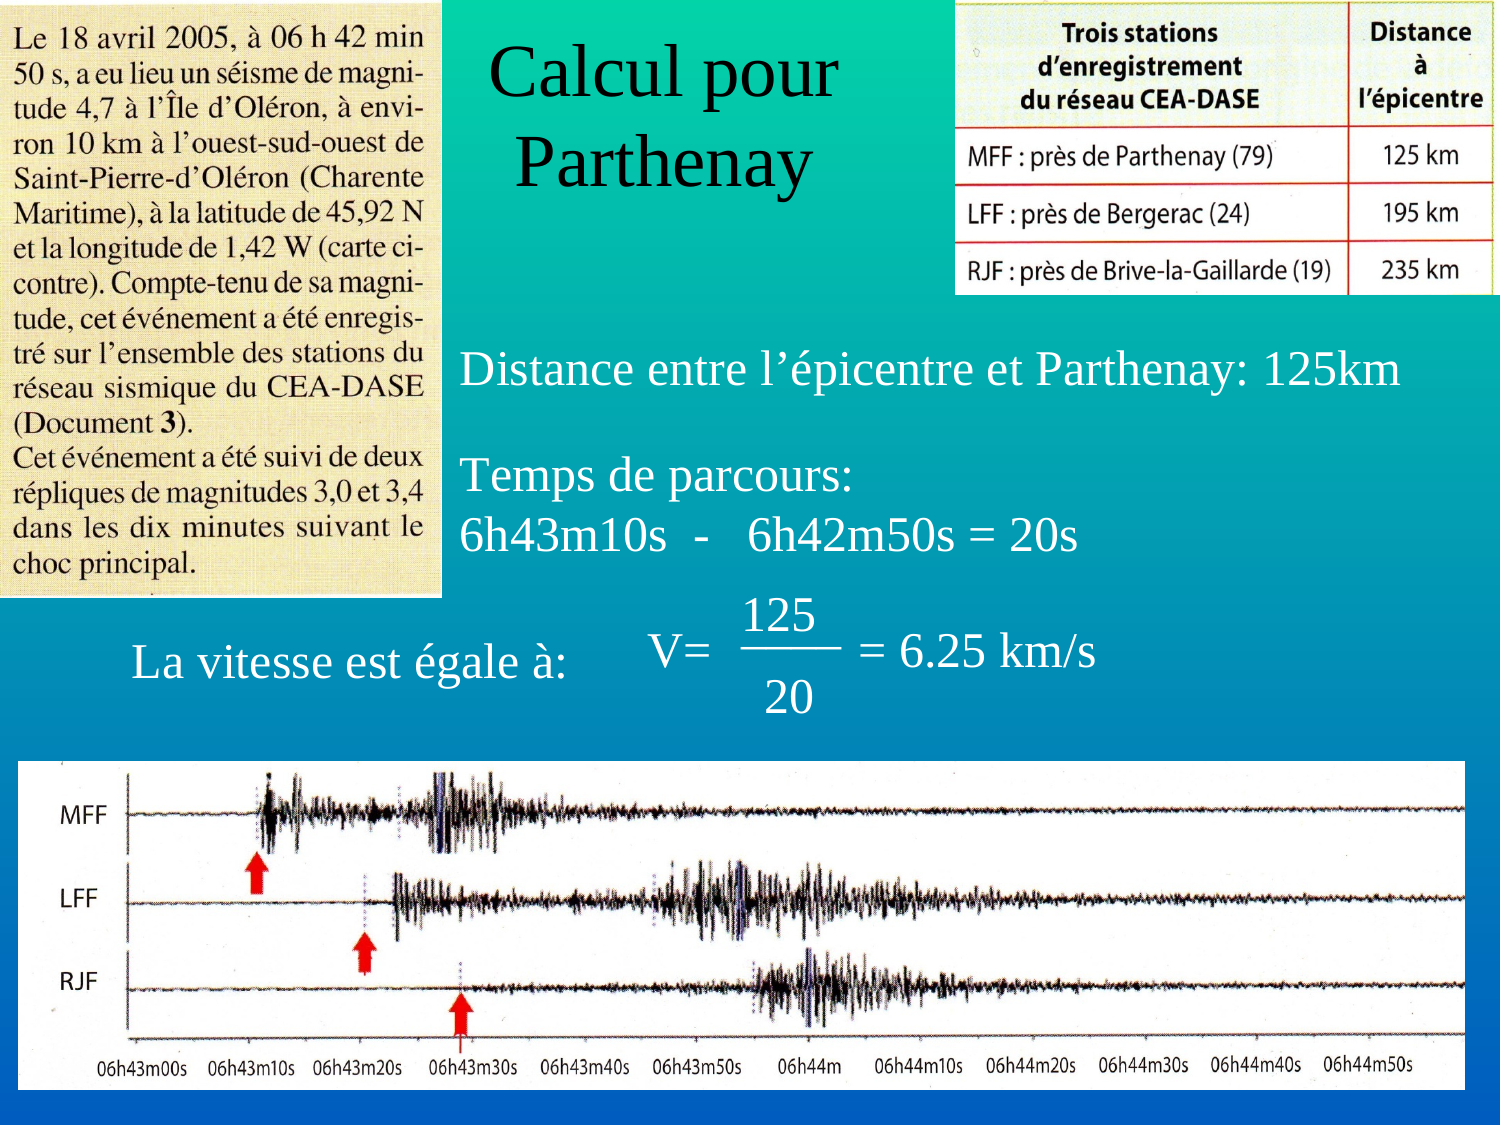

Calcul pour Parthenay
Distance entre l’épicentre et Parthenay: 125km
Temps de parcours:
6h43m10s - 6h42m50s = 20s
125
____
V=
= 6.25 km/s
La vitesse est égale à:
20